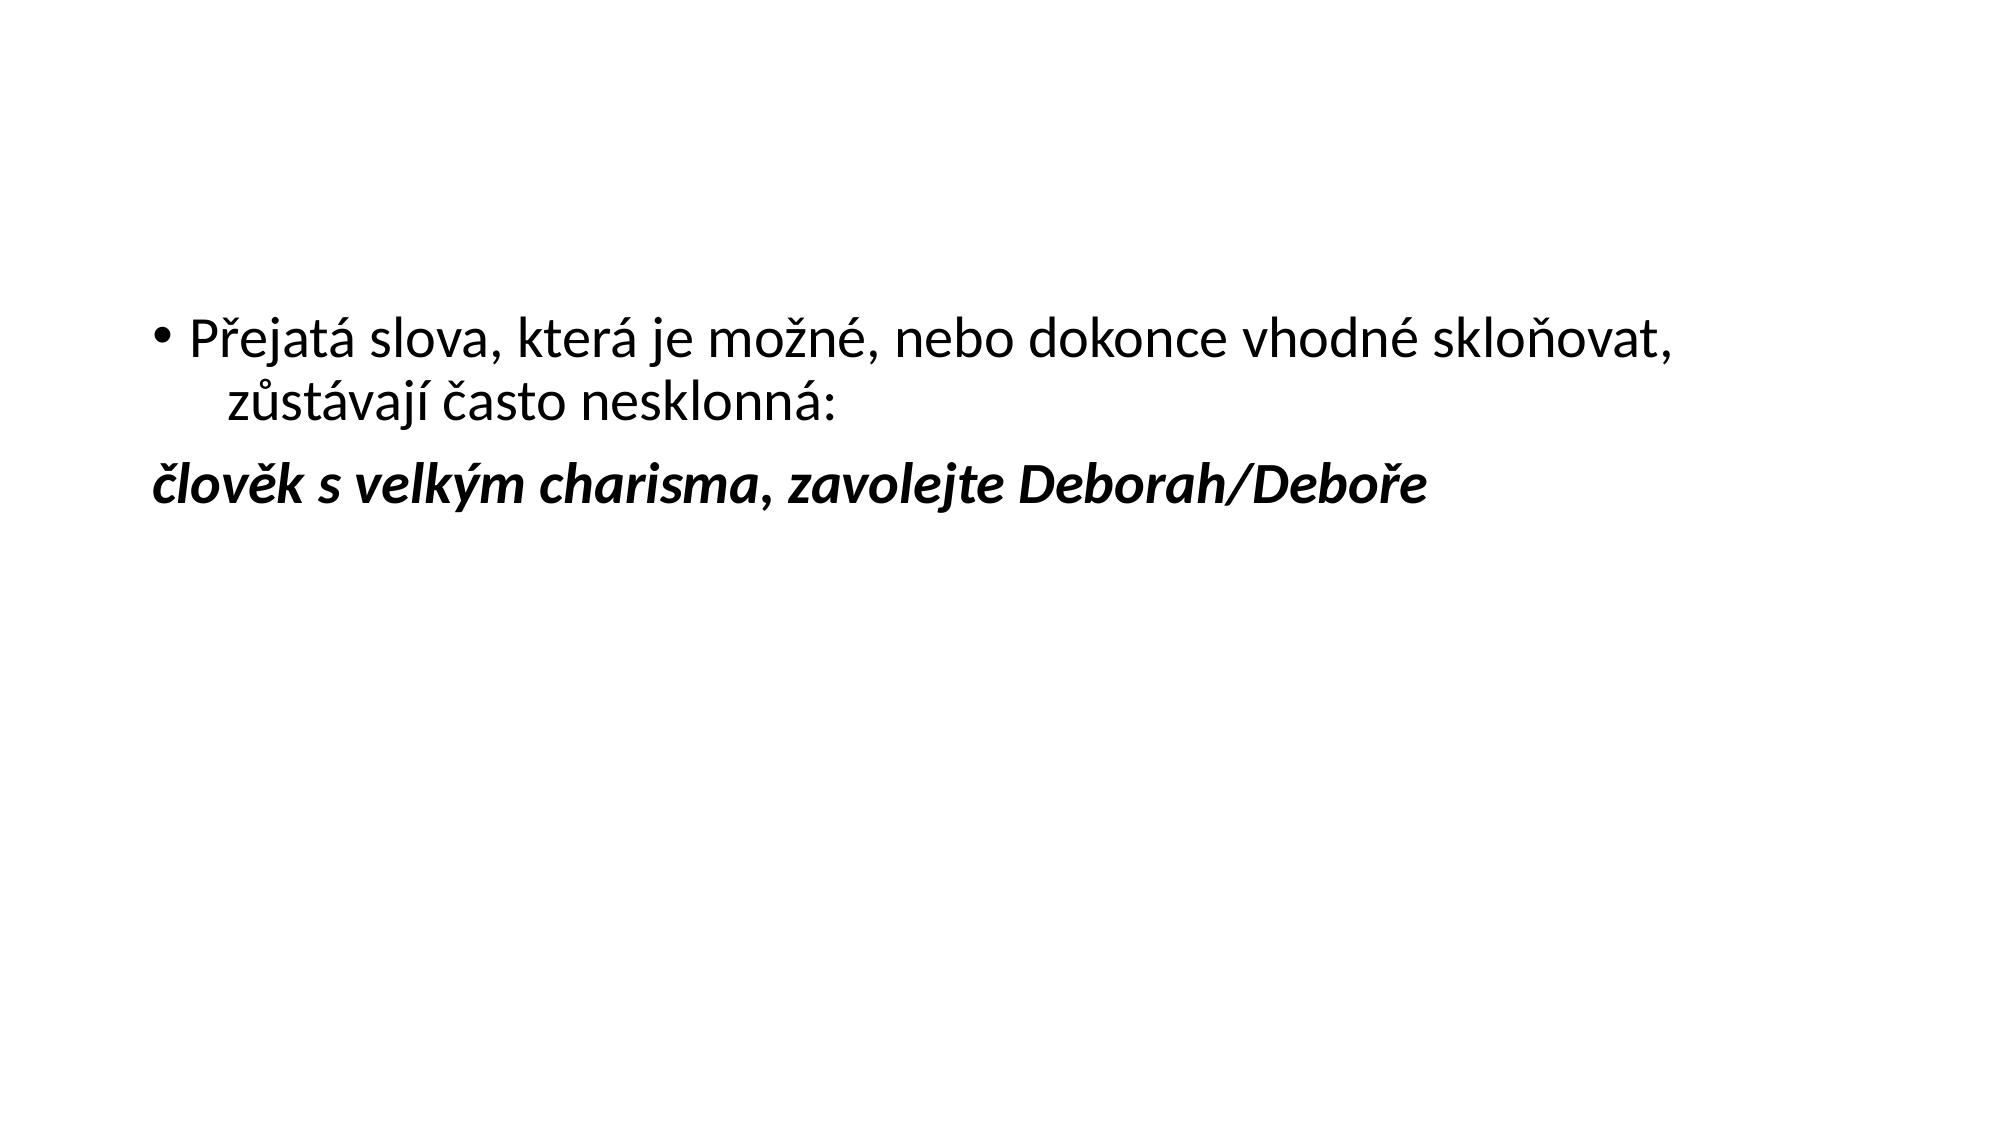

#
Přejatá slova, která je možné, nebo dokonce vhodné skloňovat, zůstávají často nesklonná:
člověk s velkým charisma, zavolejte Deborah/Deboře